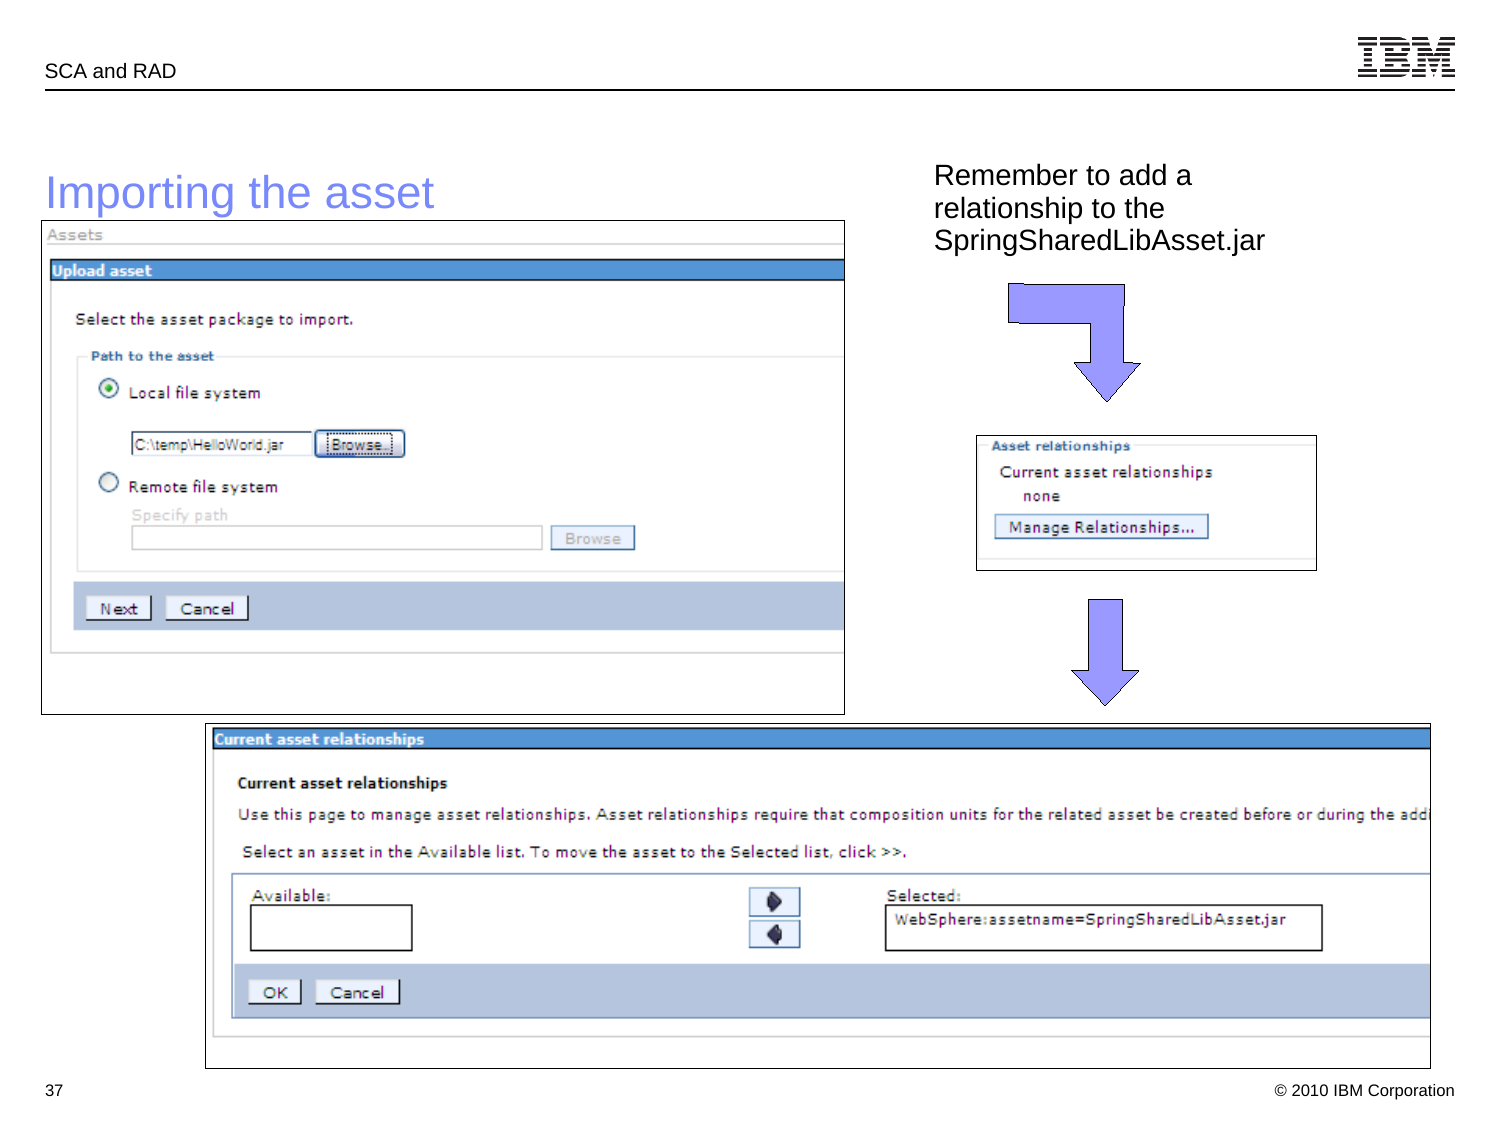

# Importing the asset
Remember to add a relationship to the SpringSharedLibAsset.jar
37